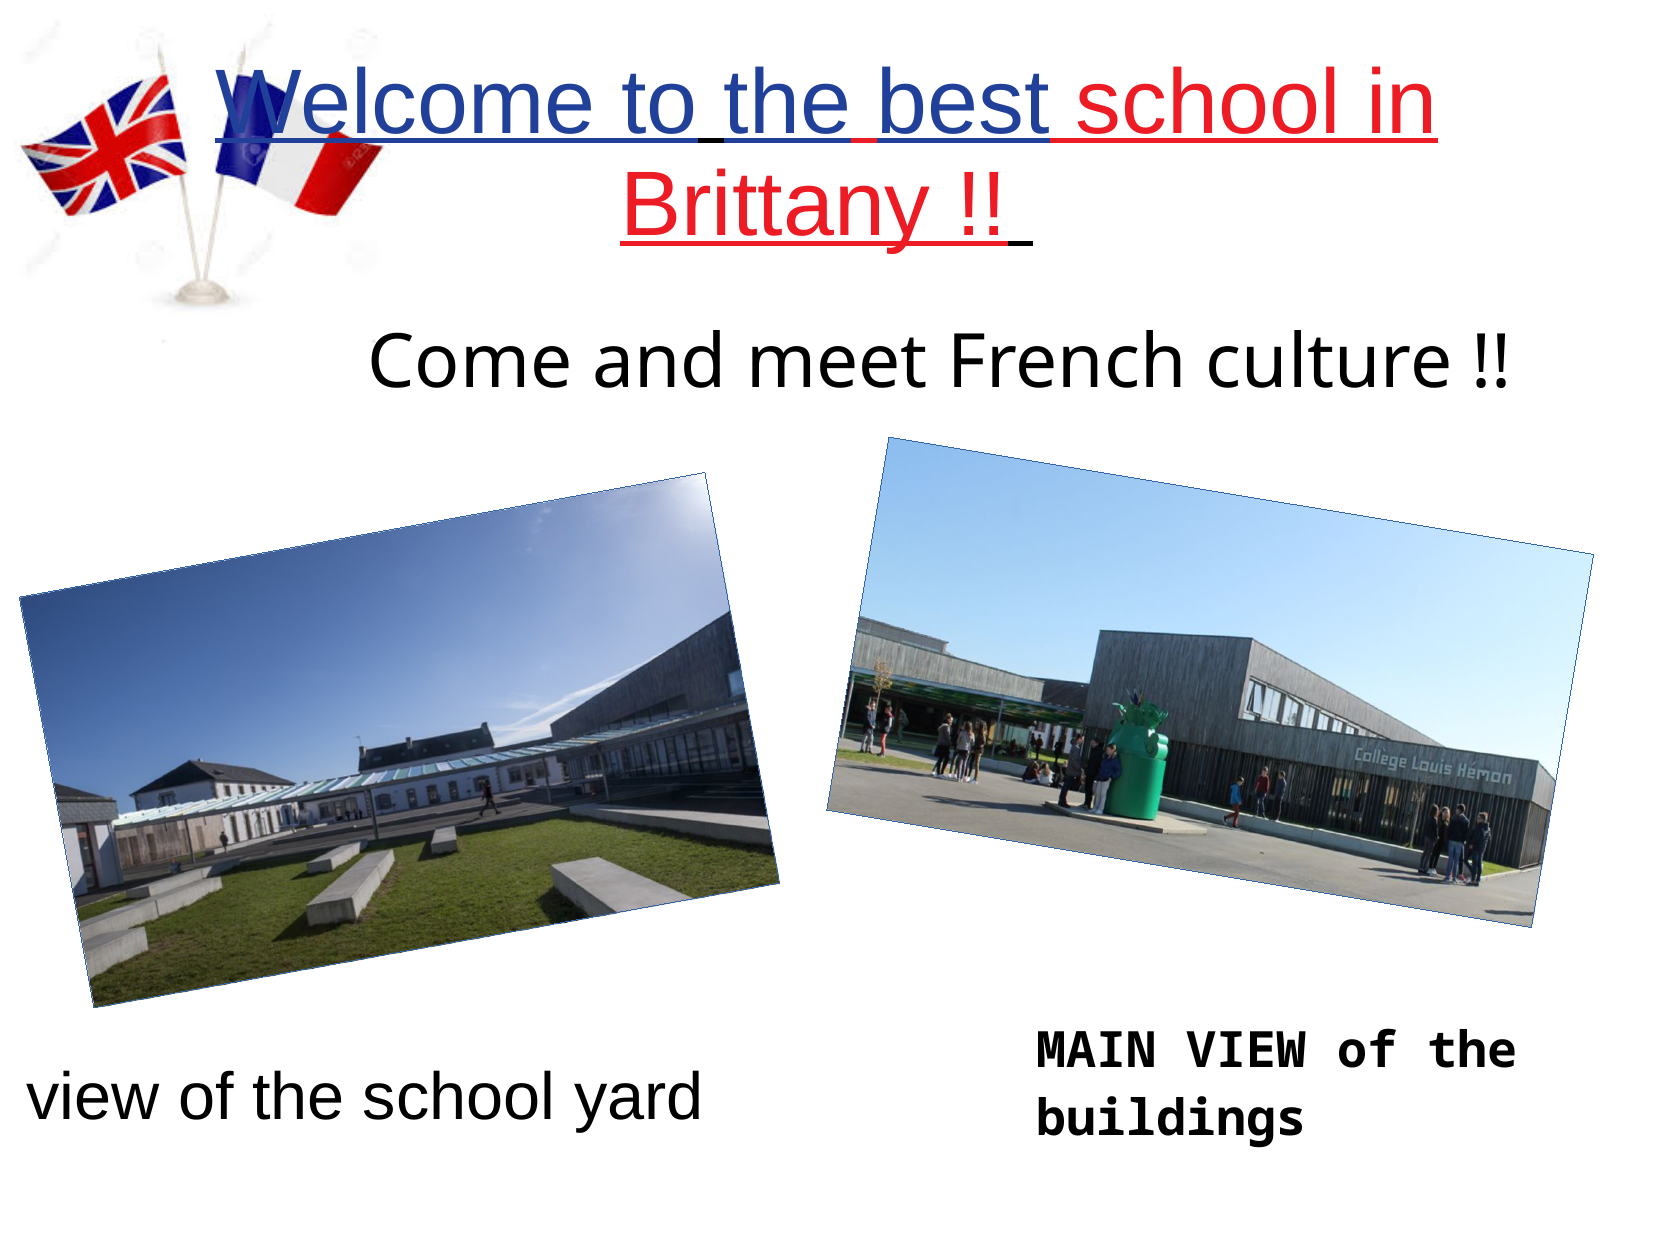

# Welcome to the best school in Brittany !!
 Come and meet French culture !!
MAIN VIEW of the buildings
view of the school yard